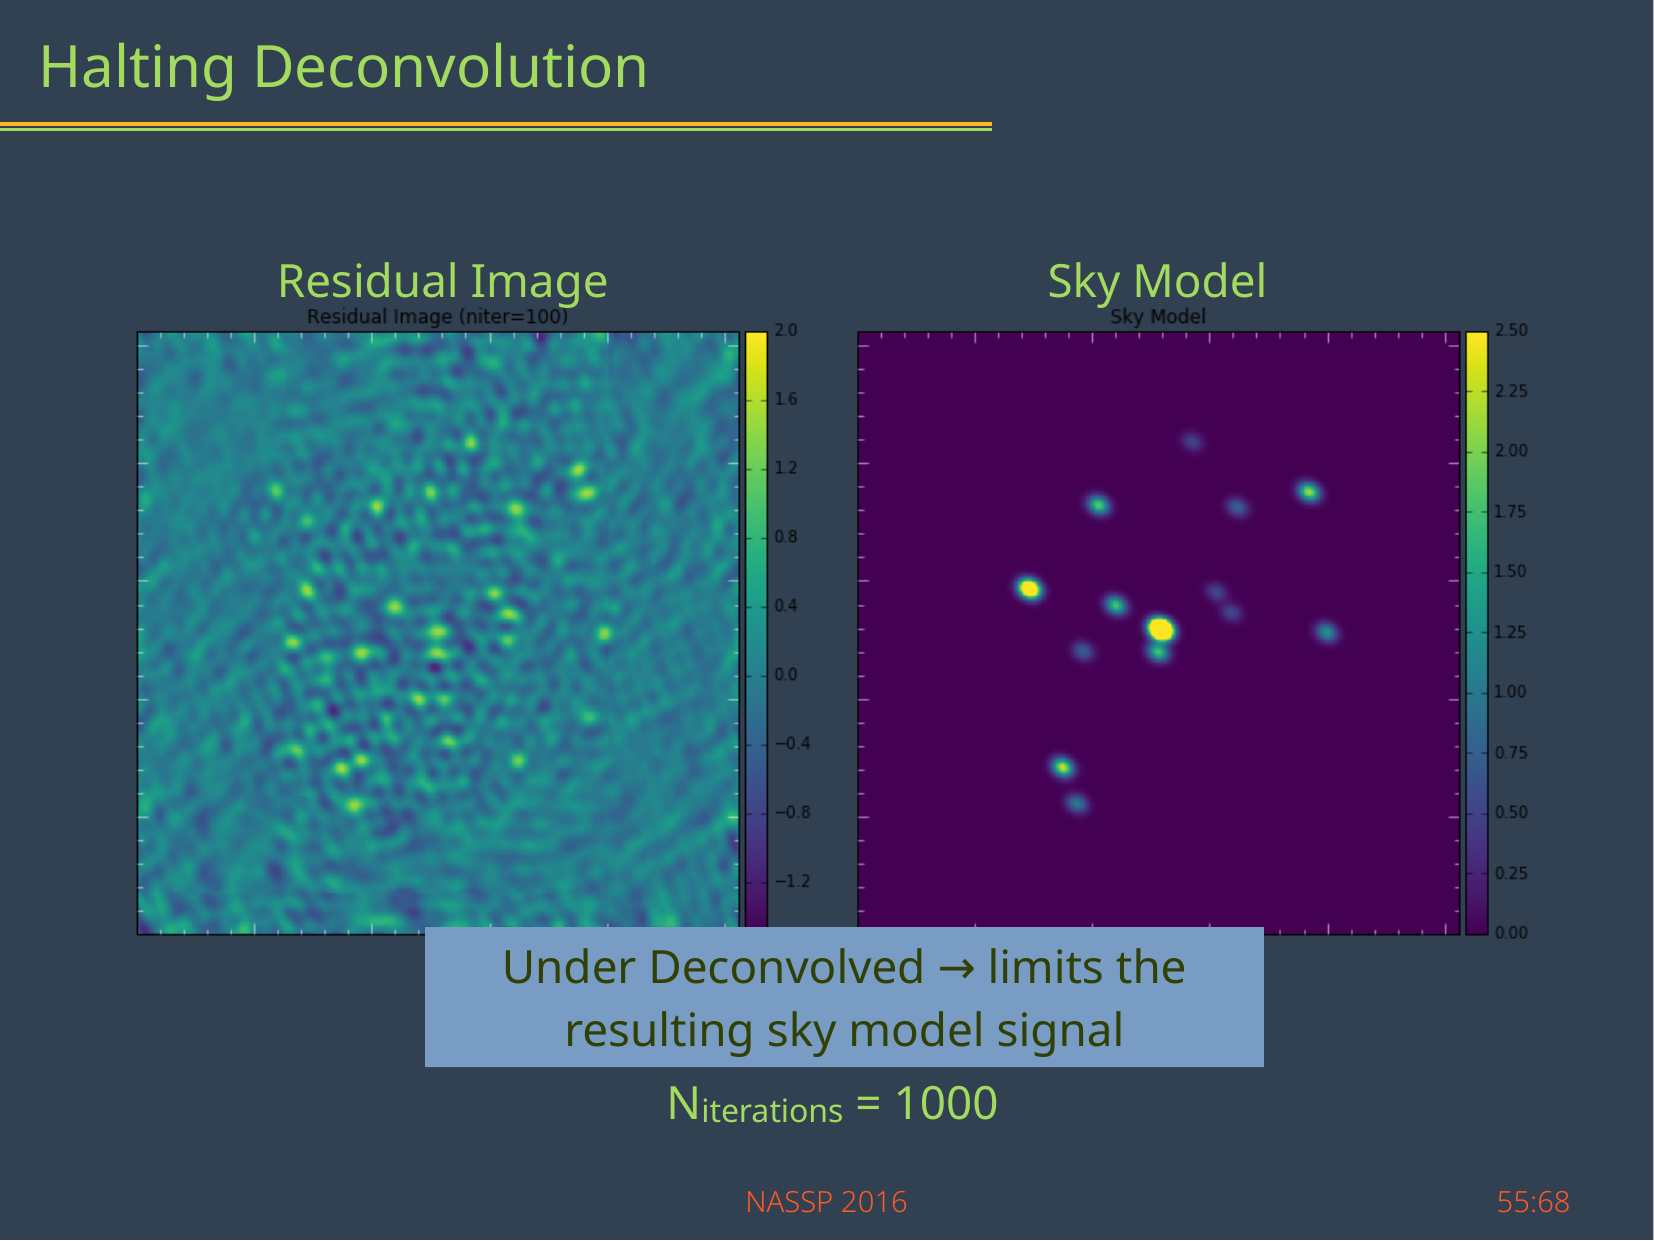

Halting Deconvolution
Residual Image
Sky Model
Under Deconvolved → limits the resulting sky model signal
Niterations = 1000
NASSP 2016
55